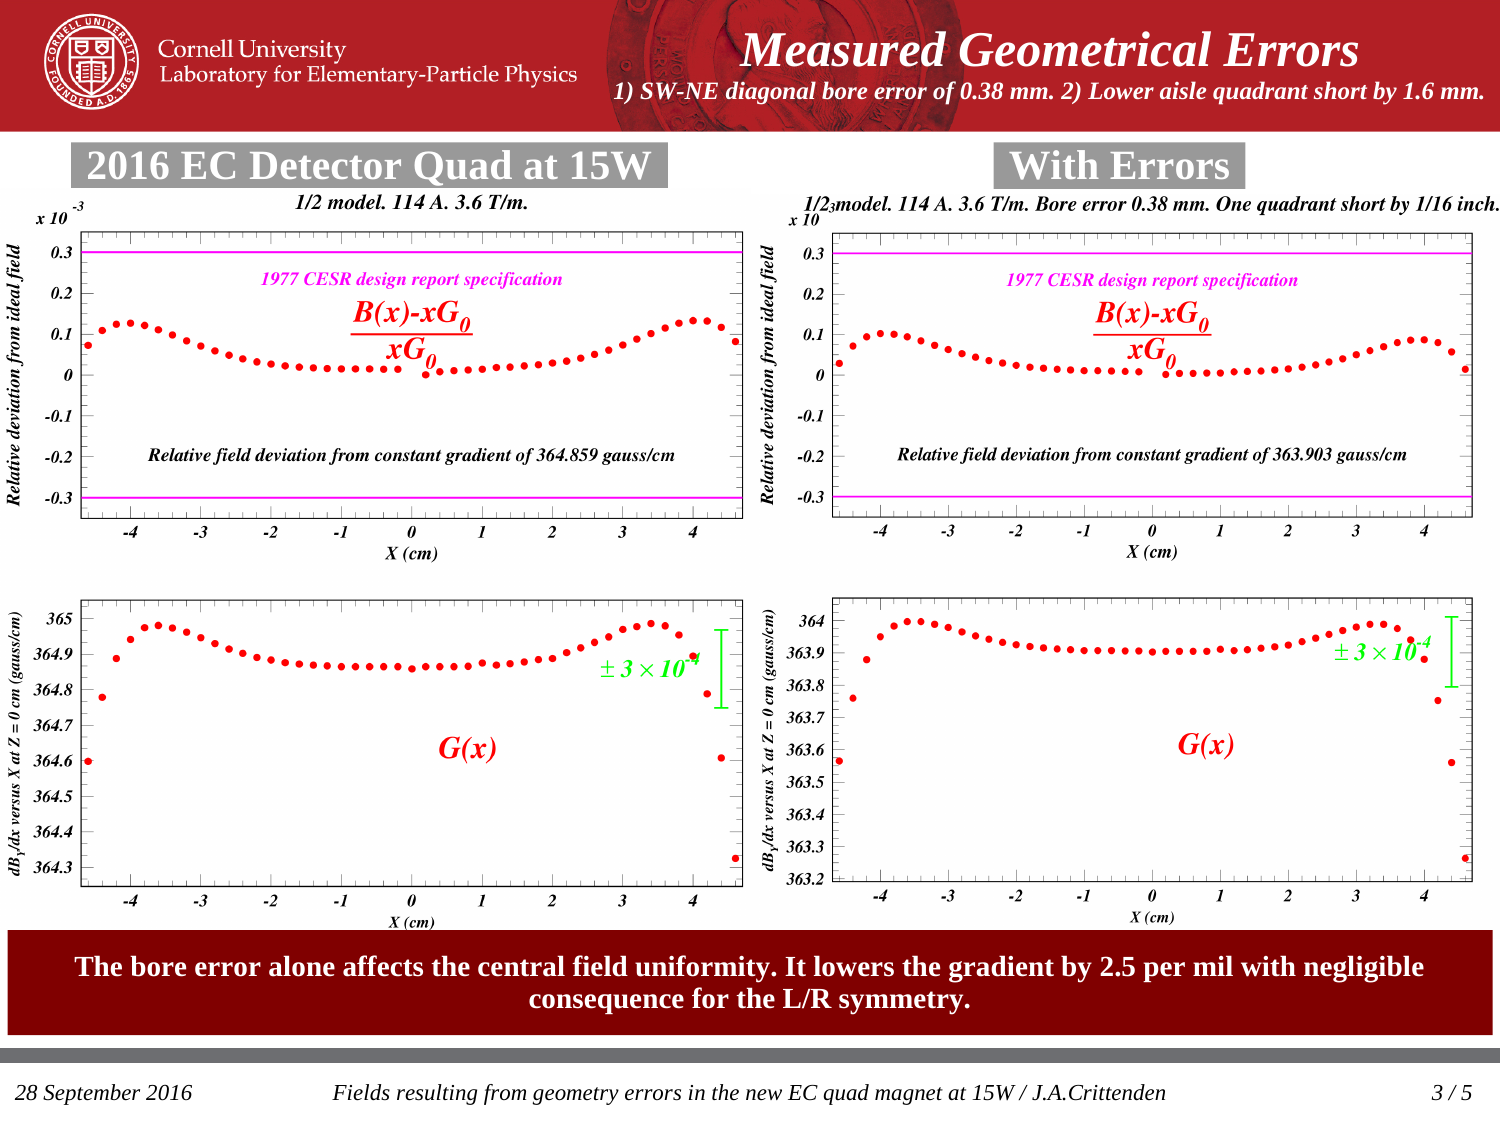

# Measured Geometrical Errors 1) SW-NE diagonal bore error of 0.38 mm. 2) Lower aisle quadrant short by 1.6 mm.
2016 EC Detector Quad at 15W
With Errors
The bore error alone affects the central field uniformity. It lowers the gradient by 2.5 per mil with negligible consequence for the L/R symmetry.